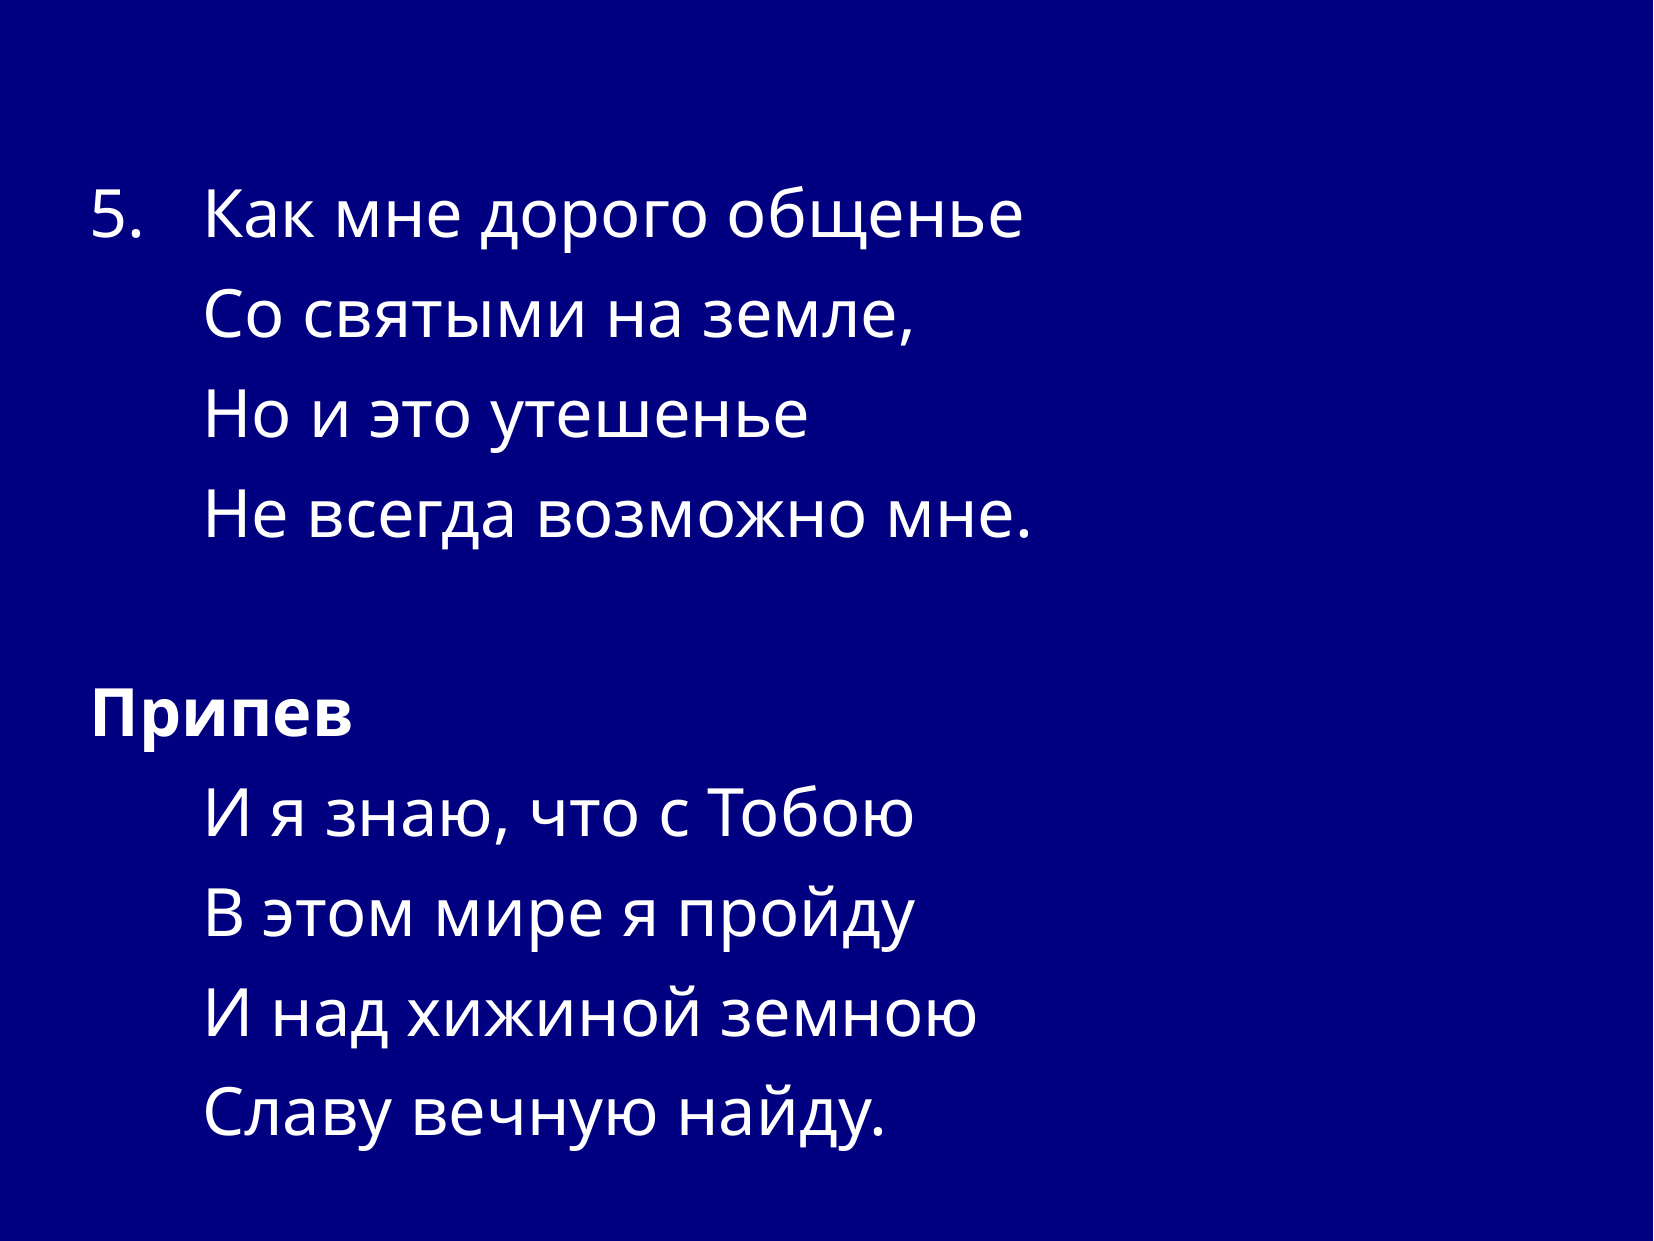

5.	Как мне дорого общенье
	Со святыми на земле,
	Но и это утешенье
	Не всегда возможно мне.
Припев
	И я знаю, что с Тобою
	В этом мире я пройду
	И над хижиной земною
	Славу вечную найду.